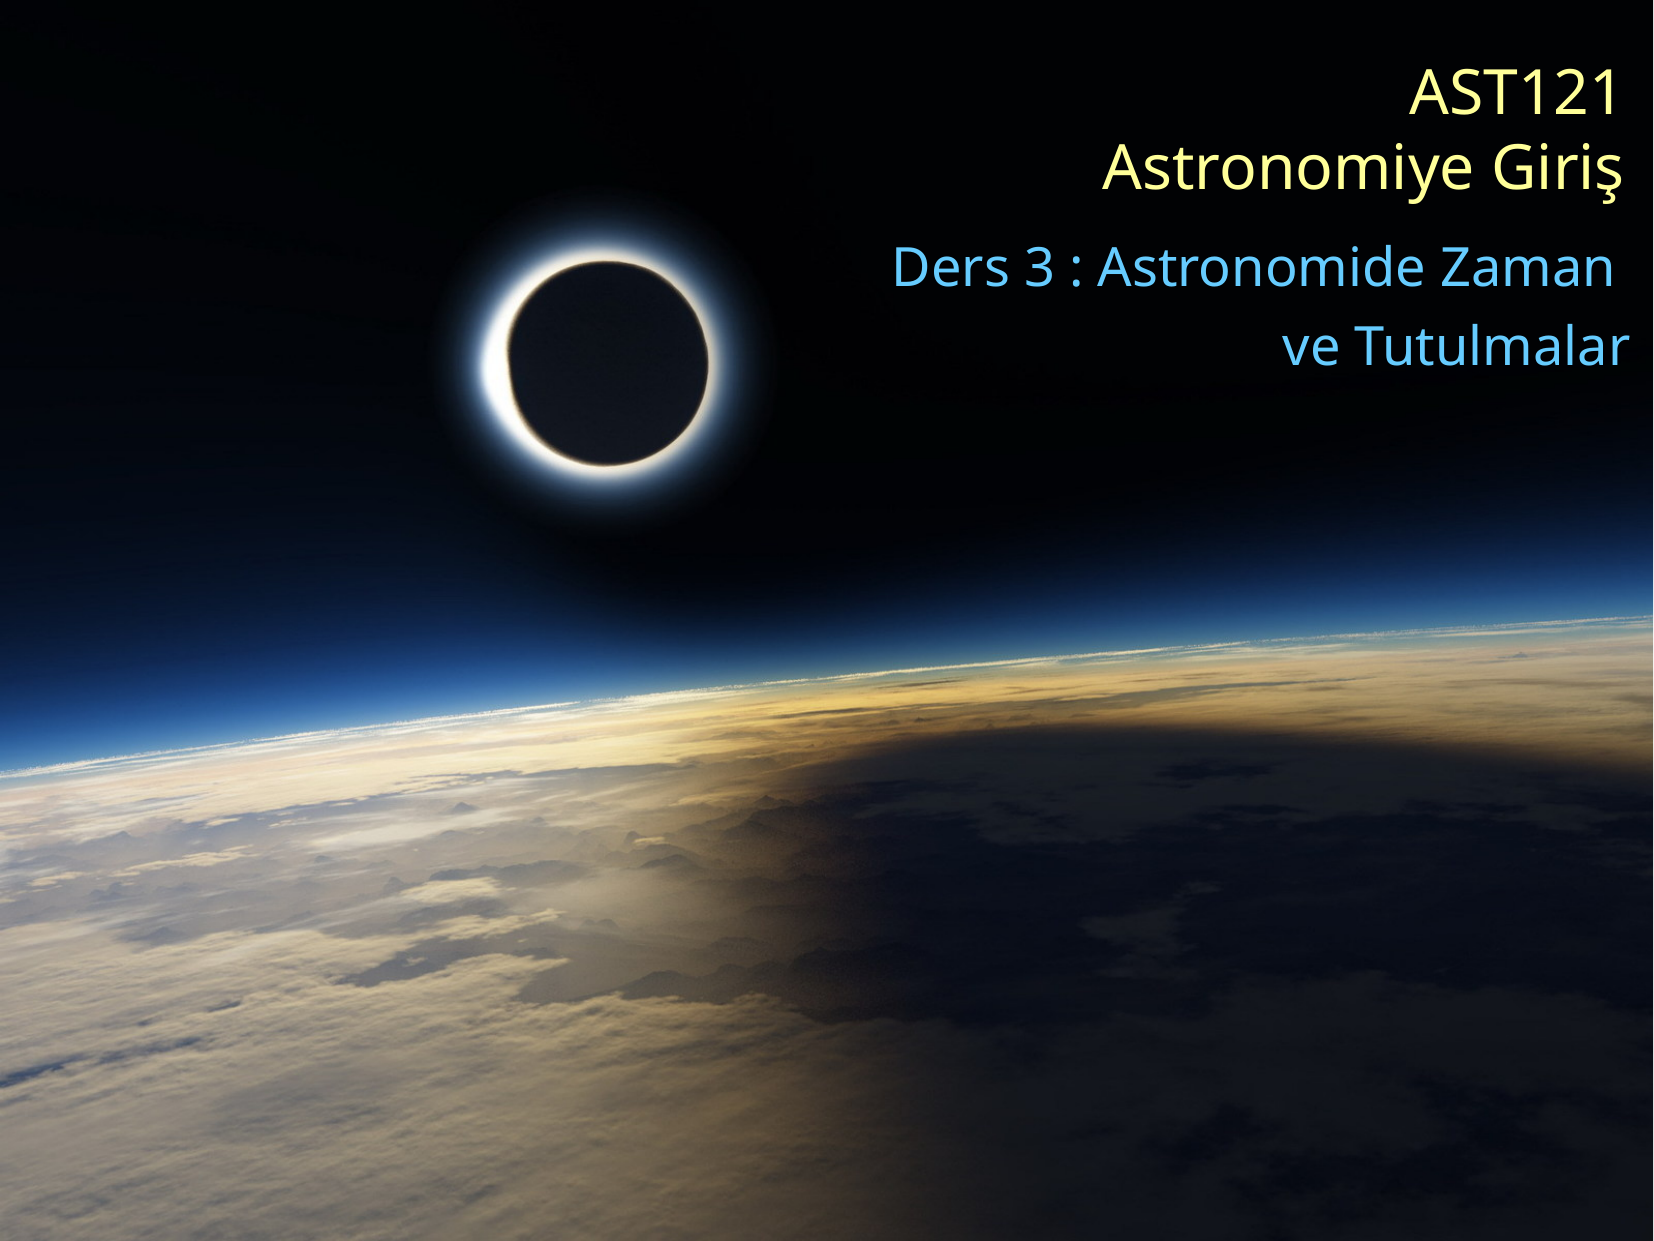

# AST121 Astronomiye Giriş
Ders 3 : Astronomide Zaman
ve Tutulmalar